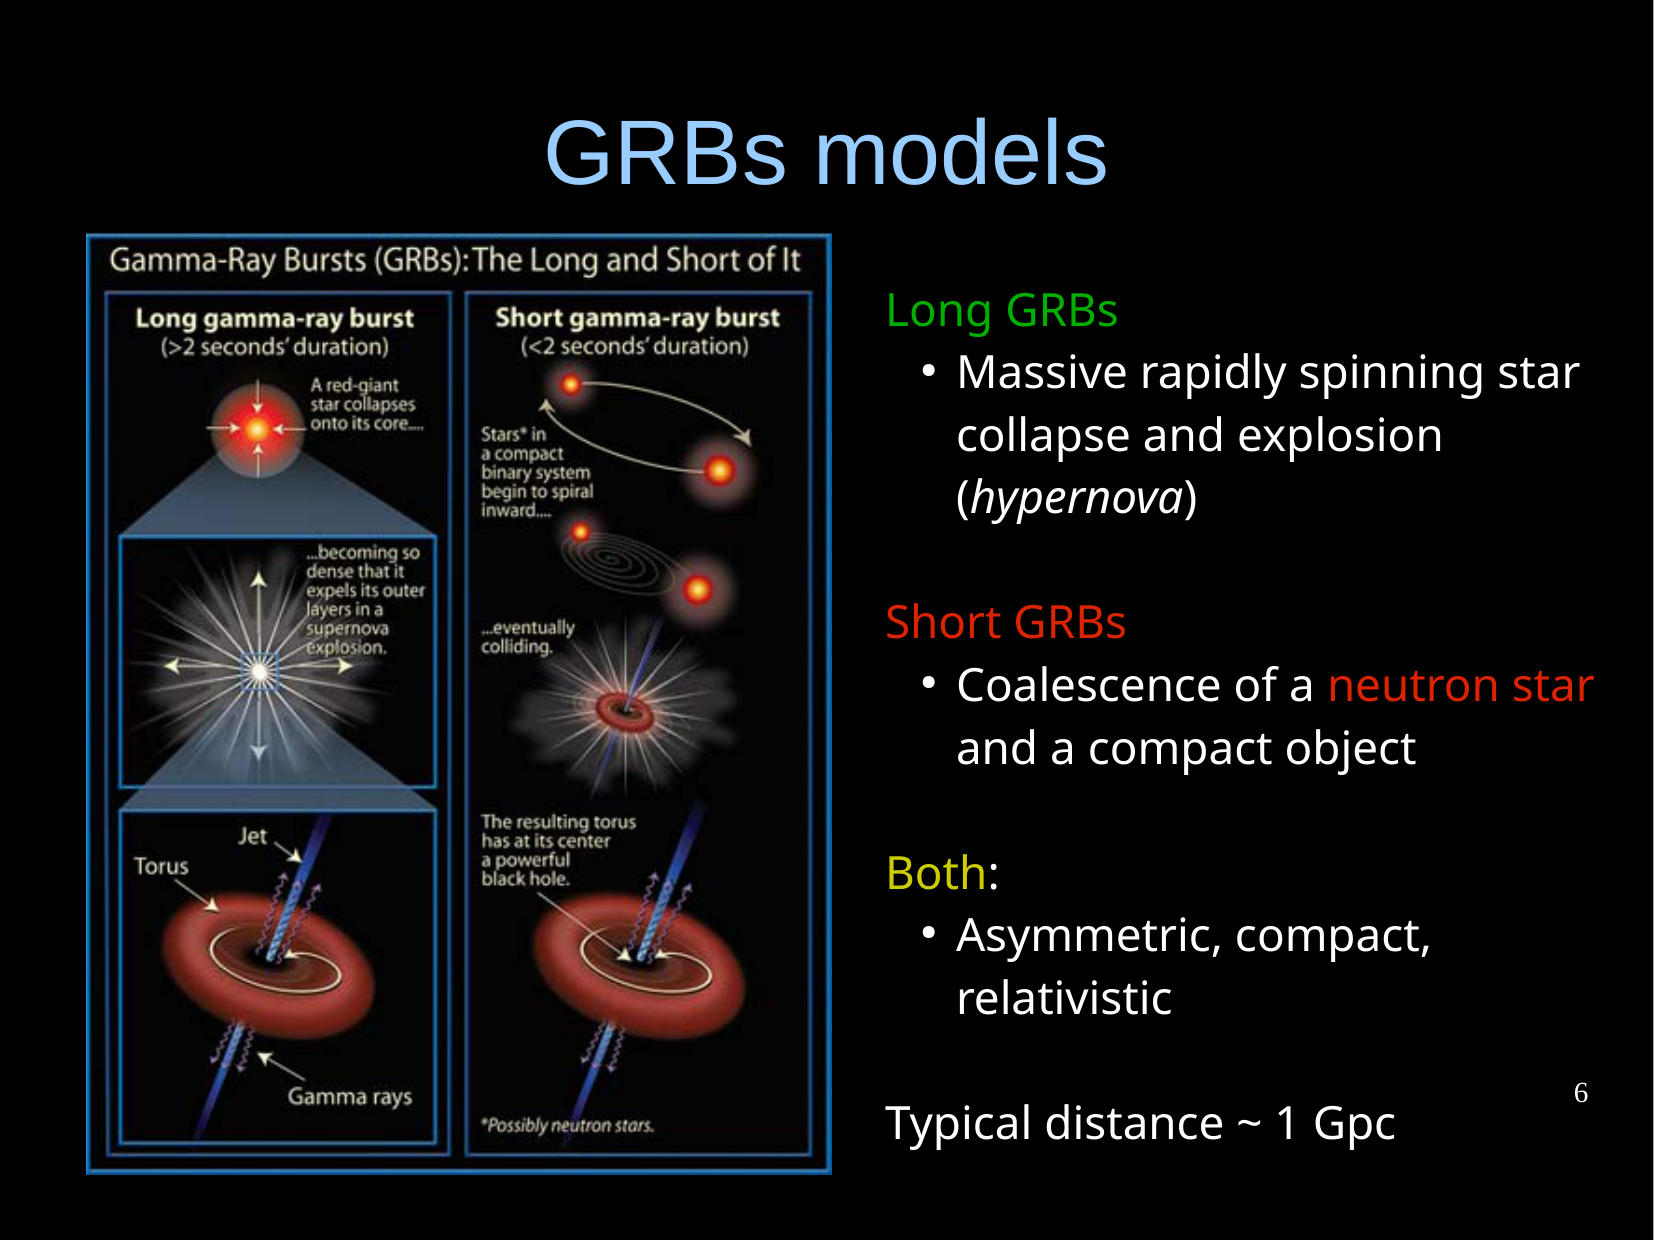

# GRBs models
Long GRBs
Massive rapidly spinning star collapse and explosion (hypernova)
Short GRBs
Coalescence of a neutron star and a compact object
Both:
Asymmetric, compact, relativistic
Typical distance ~ 1 Gpc
6